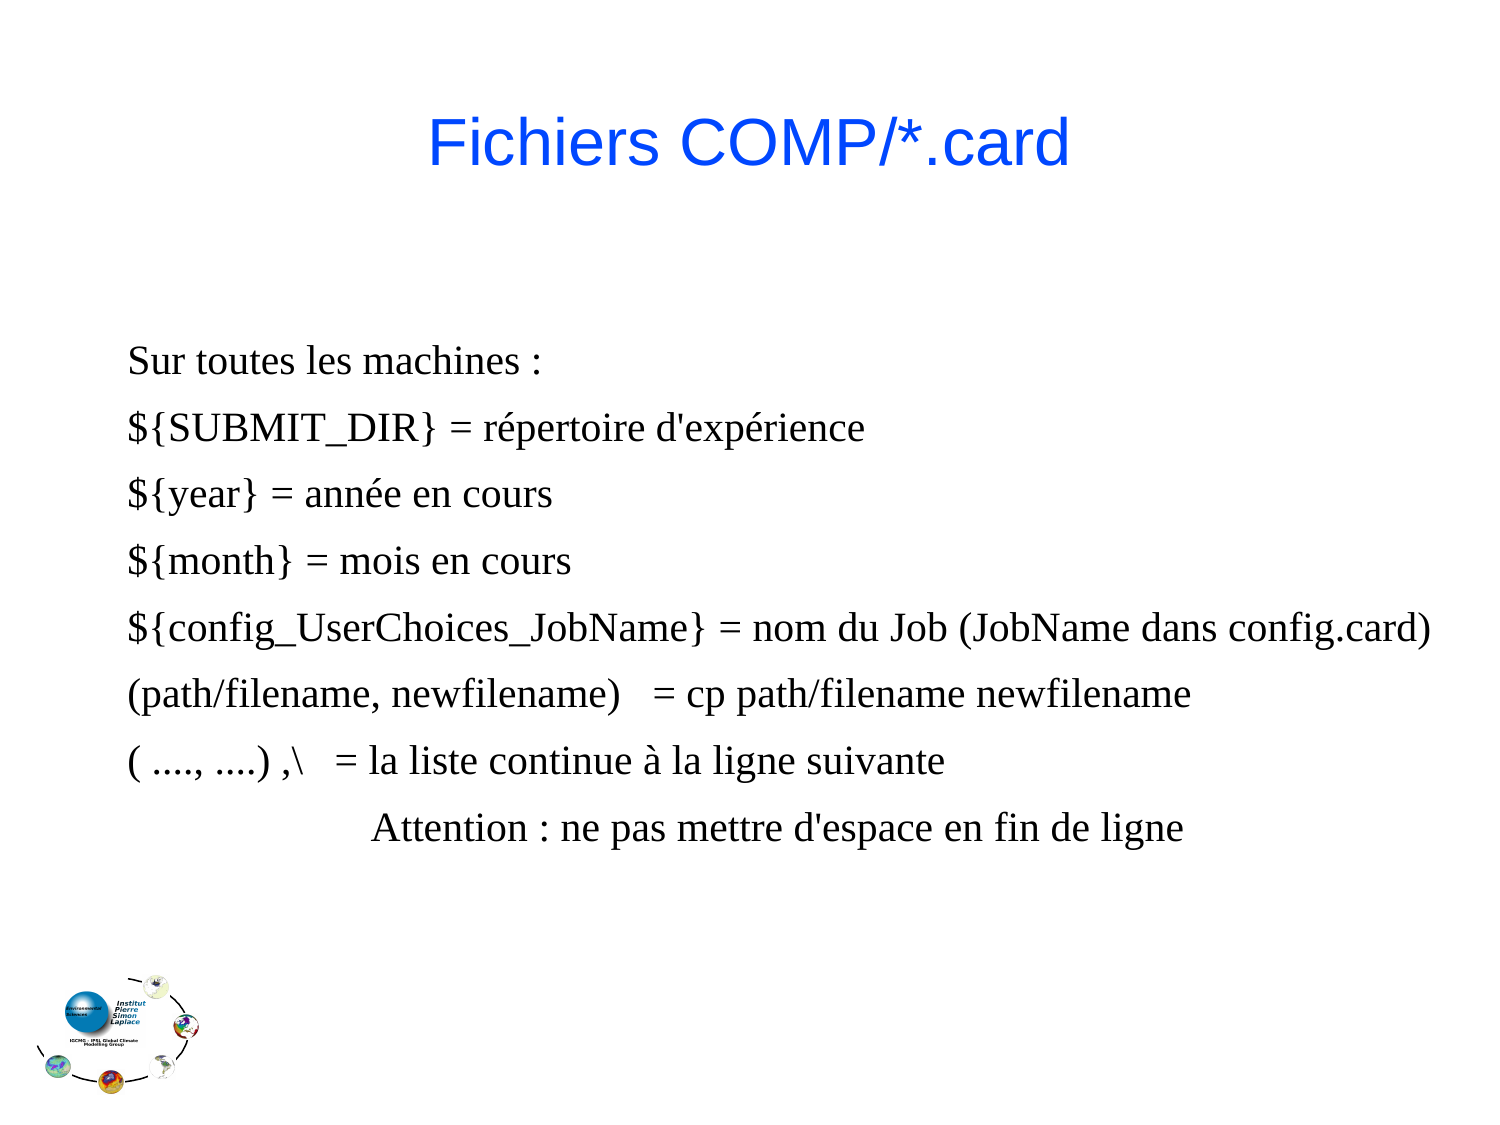

# Fichiers COMP/*.card
Sur toutes les machines :
${SUBMIT_DIR} = répertoire d'expérience
${year} = année en cours
${month} = mois en cours
${config_UserChoices_JobName} = nom du Job (JobName dans config.card)
(path/filename, newfilename) = cp path/filename newfilename
( ...., ....) ,\ = la liste continue à la ligne suivante
			Attention : ne pas mettre d'espace en fin de ligne